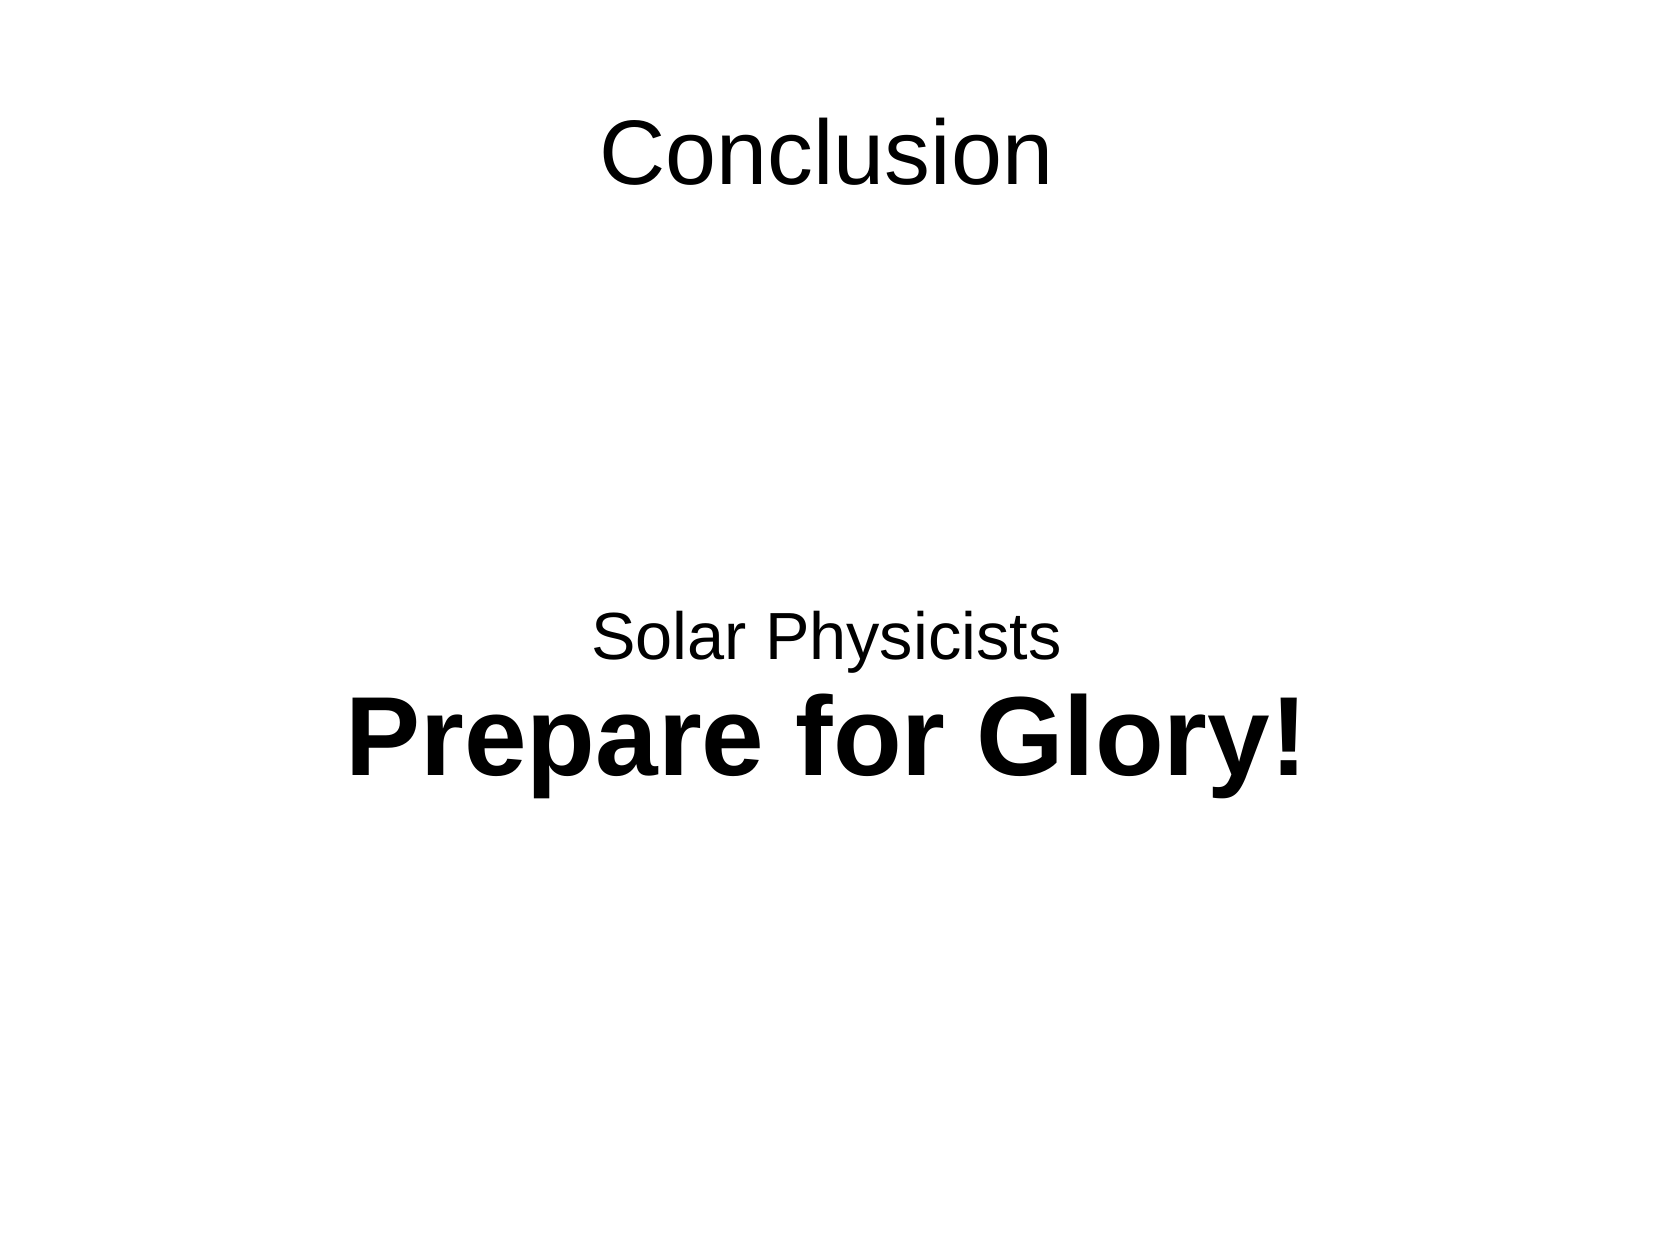

# Conclusion
Solar Physicists
Prepare for Glory!